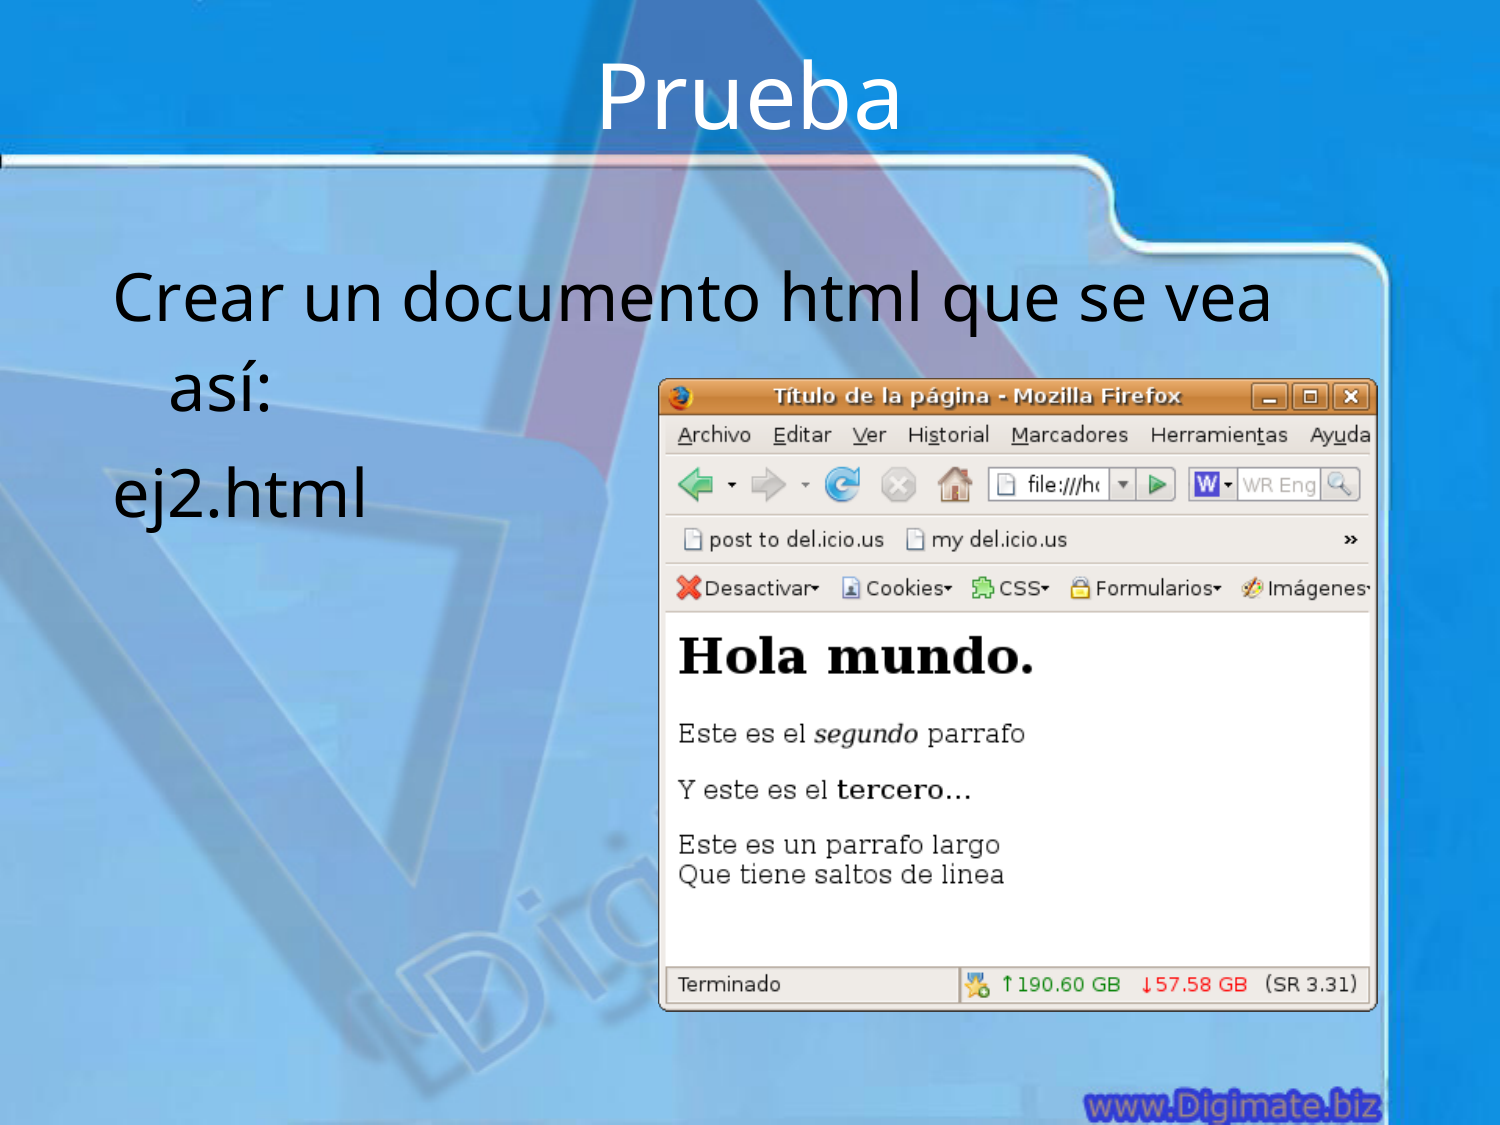

# Prueba
Crear un documento html que se vea así:
ej2.html